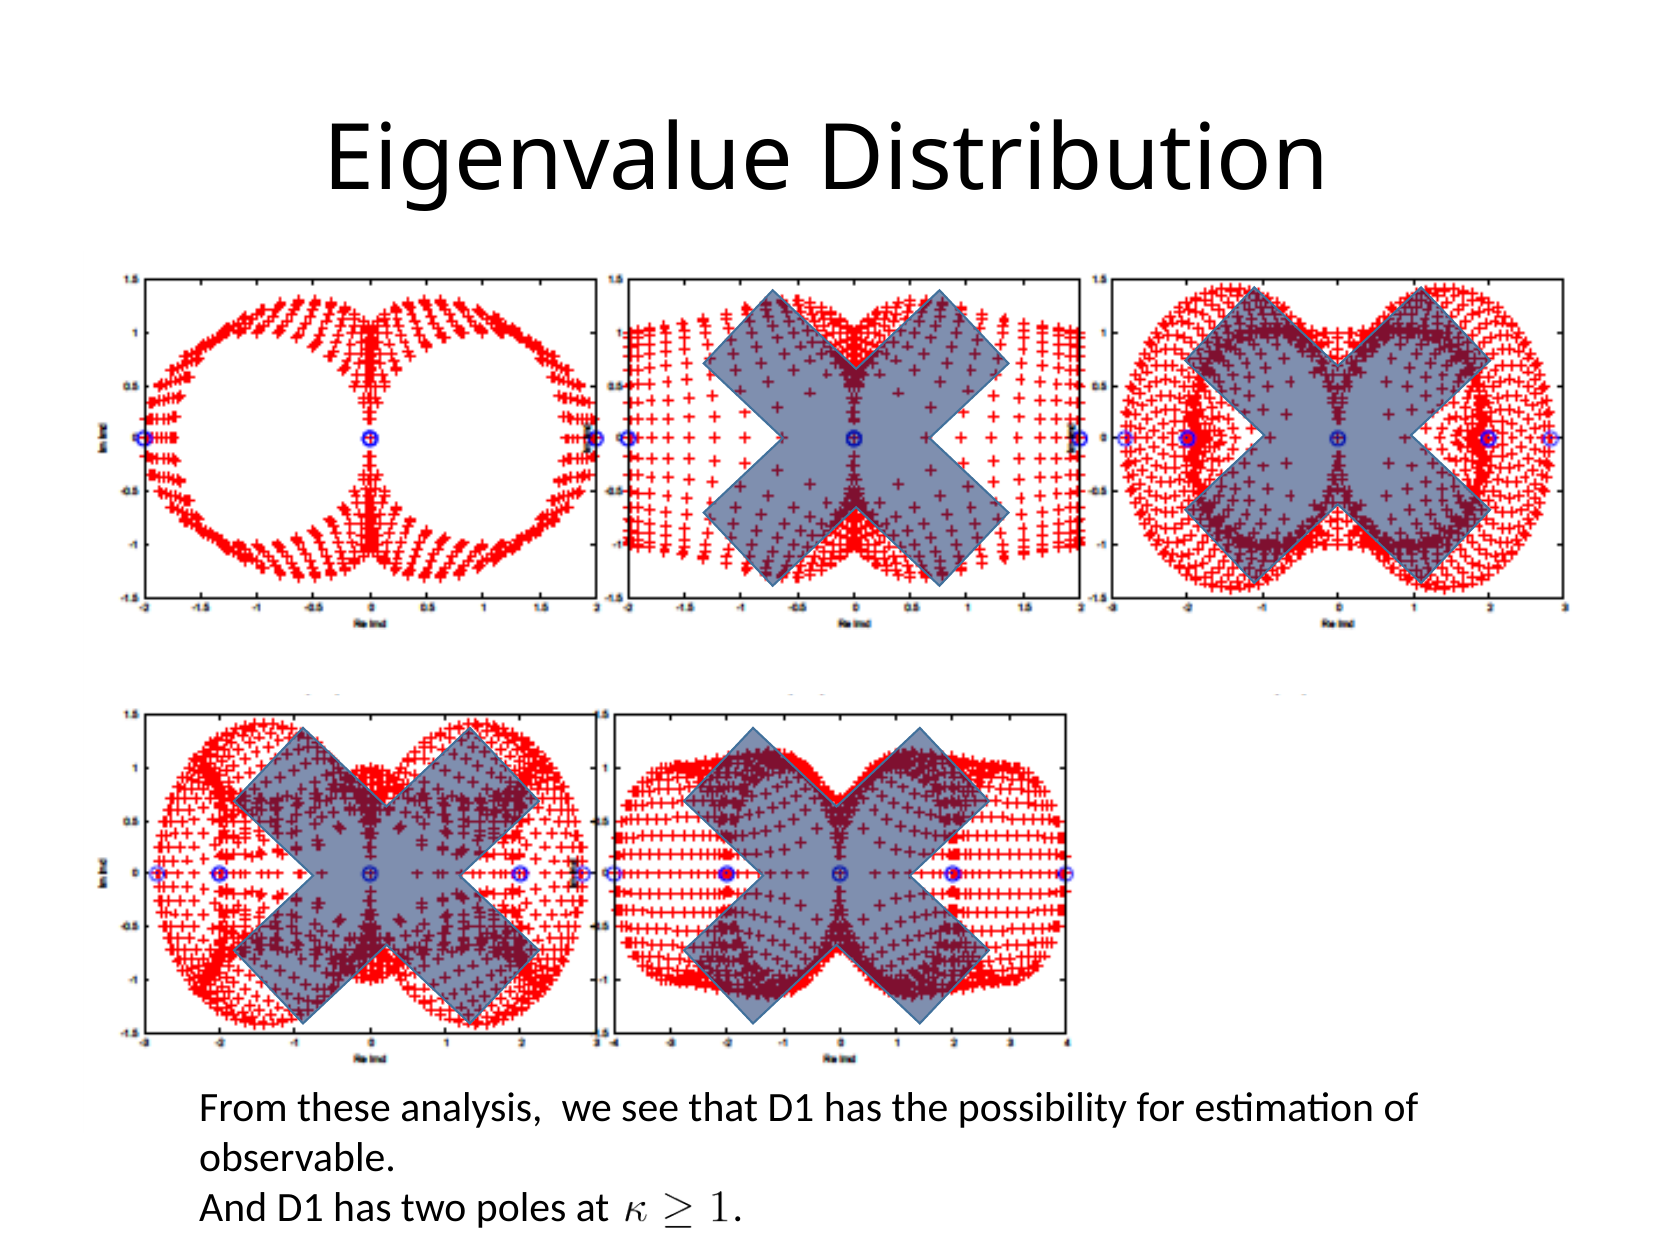

# Eigenvalue Distribution
From these analysis, we see that D1 has the possibility for estimation of observable.
And D1 has two poles at .